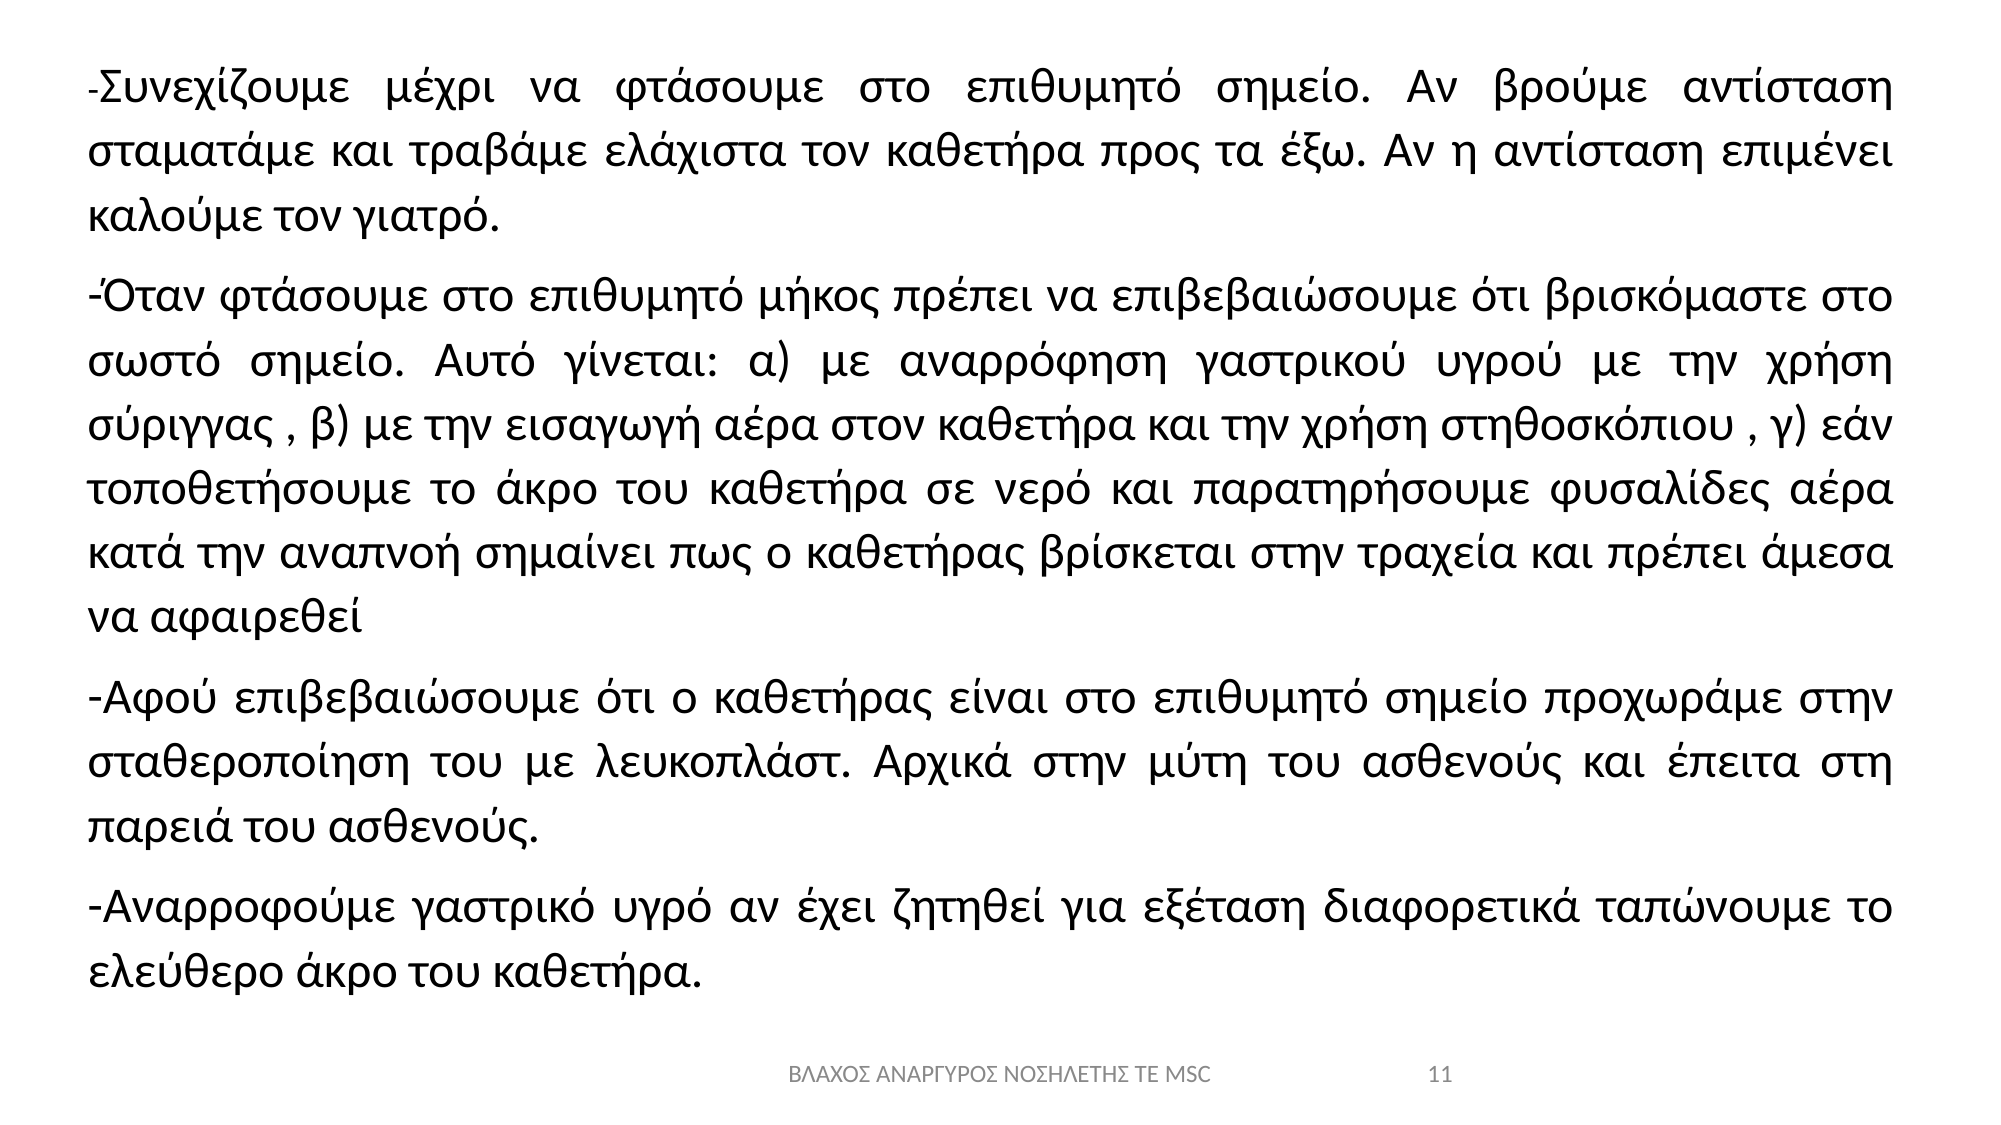

-Συνεχίζουμε μέχρι να φτάσουμε στο επιθυμητό σημείο. Αν βρούμε αντίσταση σταματάμε και τραβάμε ελάχιστα τον καθετήρα προς τα έξω. Αν η αντίσταση επιμένει καλούμε τον γιατρό.
-Όταν φτάσουμε στο επιθυμητό μήκος πρέπει να επιβεβαιώσουμε ότι βρισκόμαστε στο σωστό σημείο. Αυτό γίνεται: α) με αναρρόφηση γαστρικού υγρού με την χρήση σύριγγας , β) με την εισαγωγή αέρα στον καθετήρα και την χρήση στηθοσκόπιου , γ) εάν τοποθετήσουμε το άκρο του καθετήρα σε νερό και παρατηρήσουμε φυσαλίδες αέρα κατά την αναπνοή σημαίνει πως ο καθετήρας βρίσκεται στην τραχεία και πρέπει άμεσα να αφαιρεθεί
-Αφού επιβεβαιώσουμε ότι ο καθετήρας είναι στο επιθυμητό σημείο προχωράμε στην σταθεροποίηση του με λευκοπλάστ. Αρχικά στην μύτη του ασθενούς και έπειτα στη παρειά του ασθενούς.
-Αναρροφούμε γαστρικό υγρό αν έχει ζητηθεί για εξέταση διαφορετικά ταπώνουμε το ελεύθερο άκρο του καθετήρα.
ΒΛΑΧΟΣ ΑΝΑΡΓΥΡΟΣ ΝΟΣΗΛΕΤΗΣ ΤΕ MSC